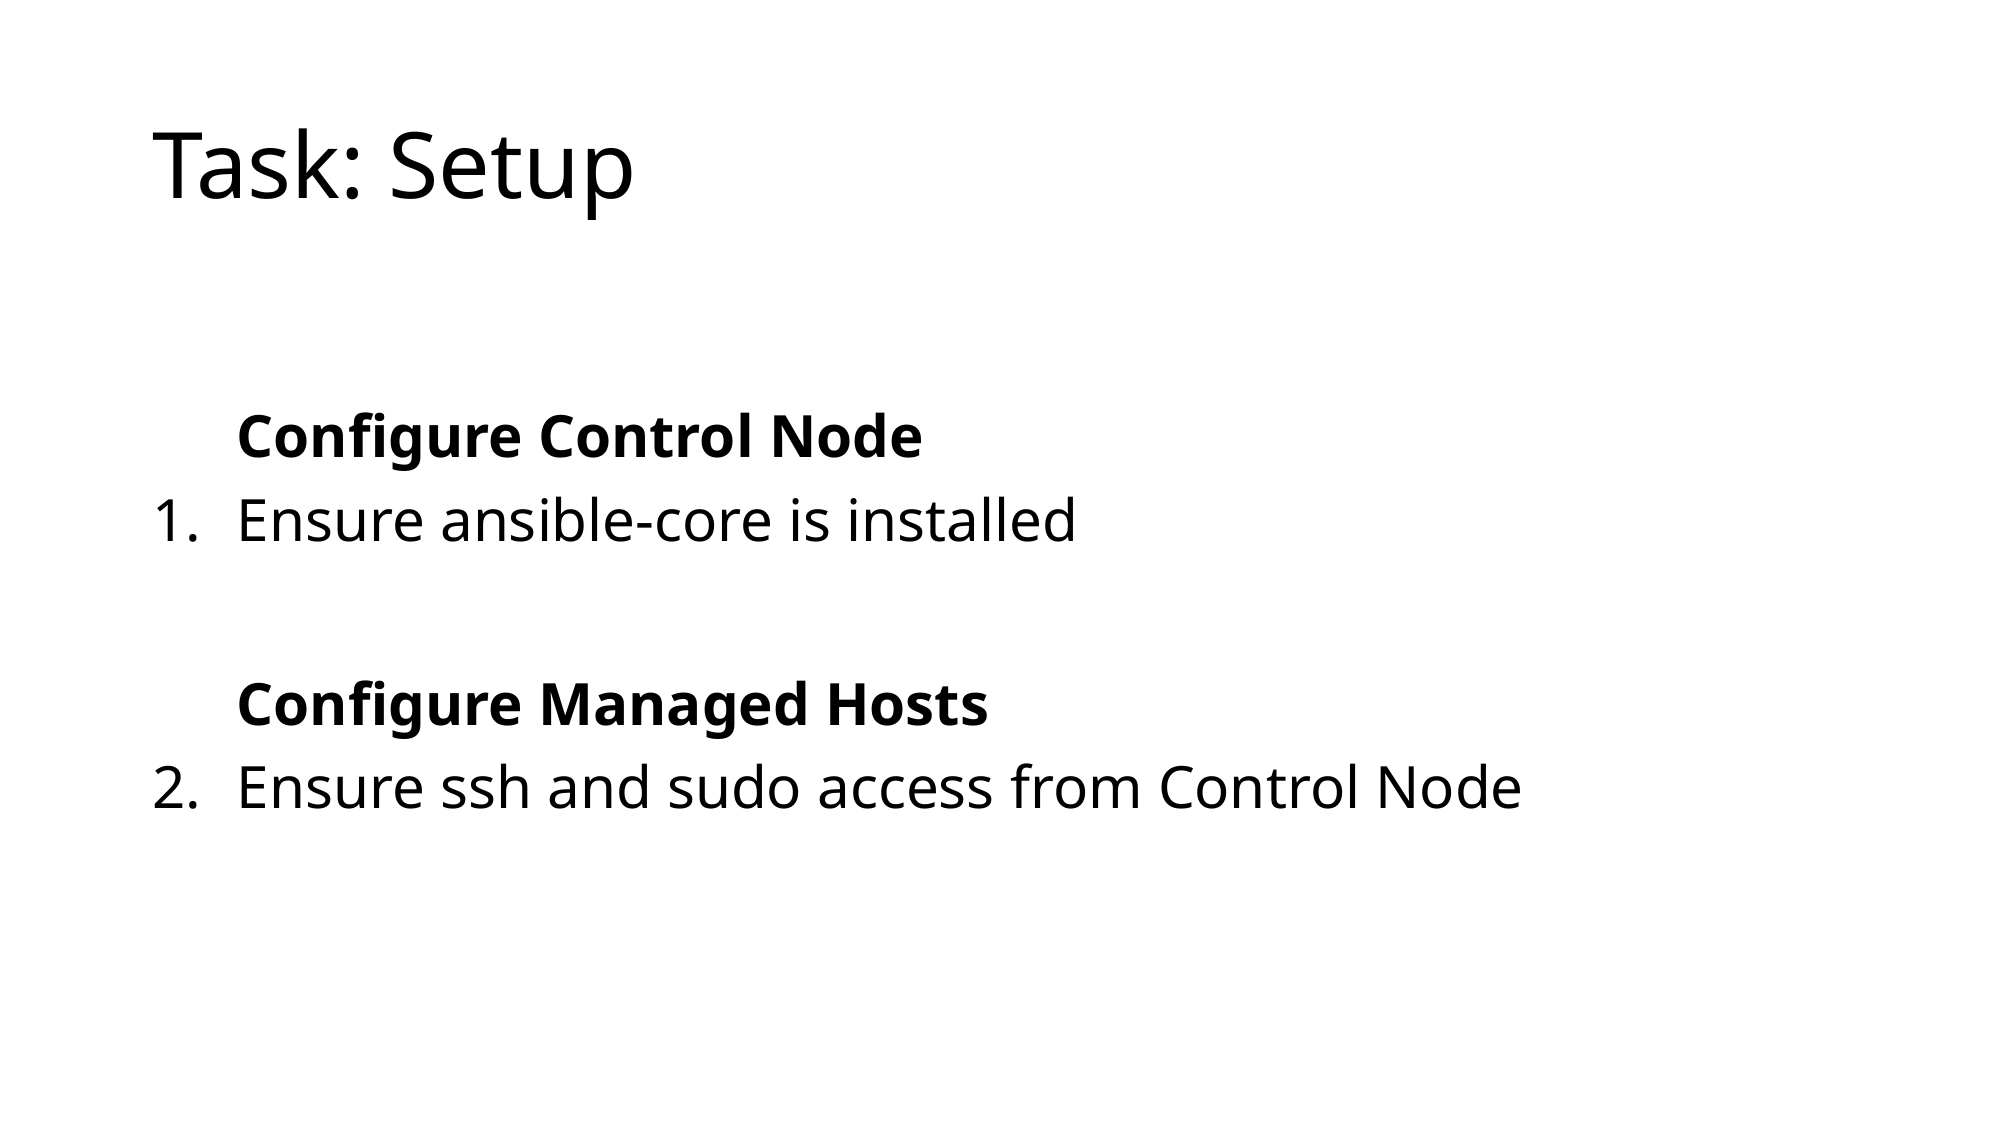

# Task: Setup
Configure Control Node
Ensure ansible-core is installed
Configure Managed Hosts
Ensure ssh and sudo access from Control Node